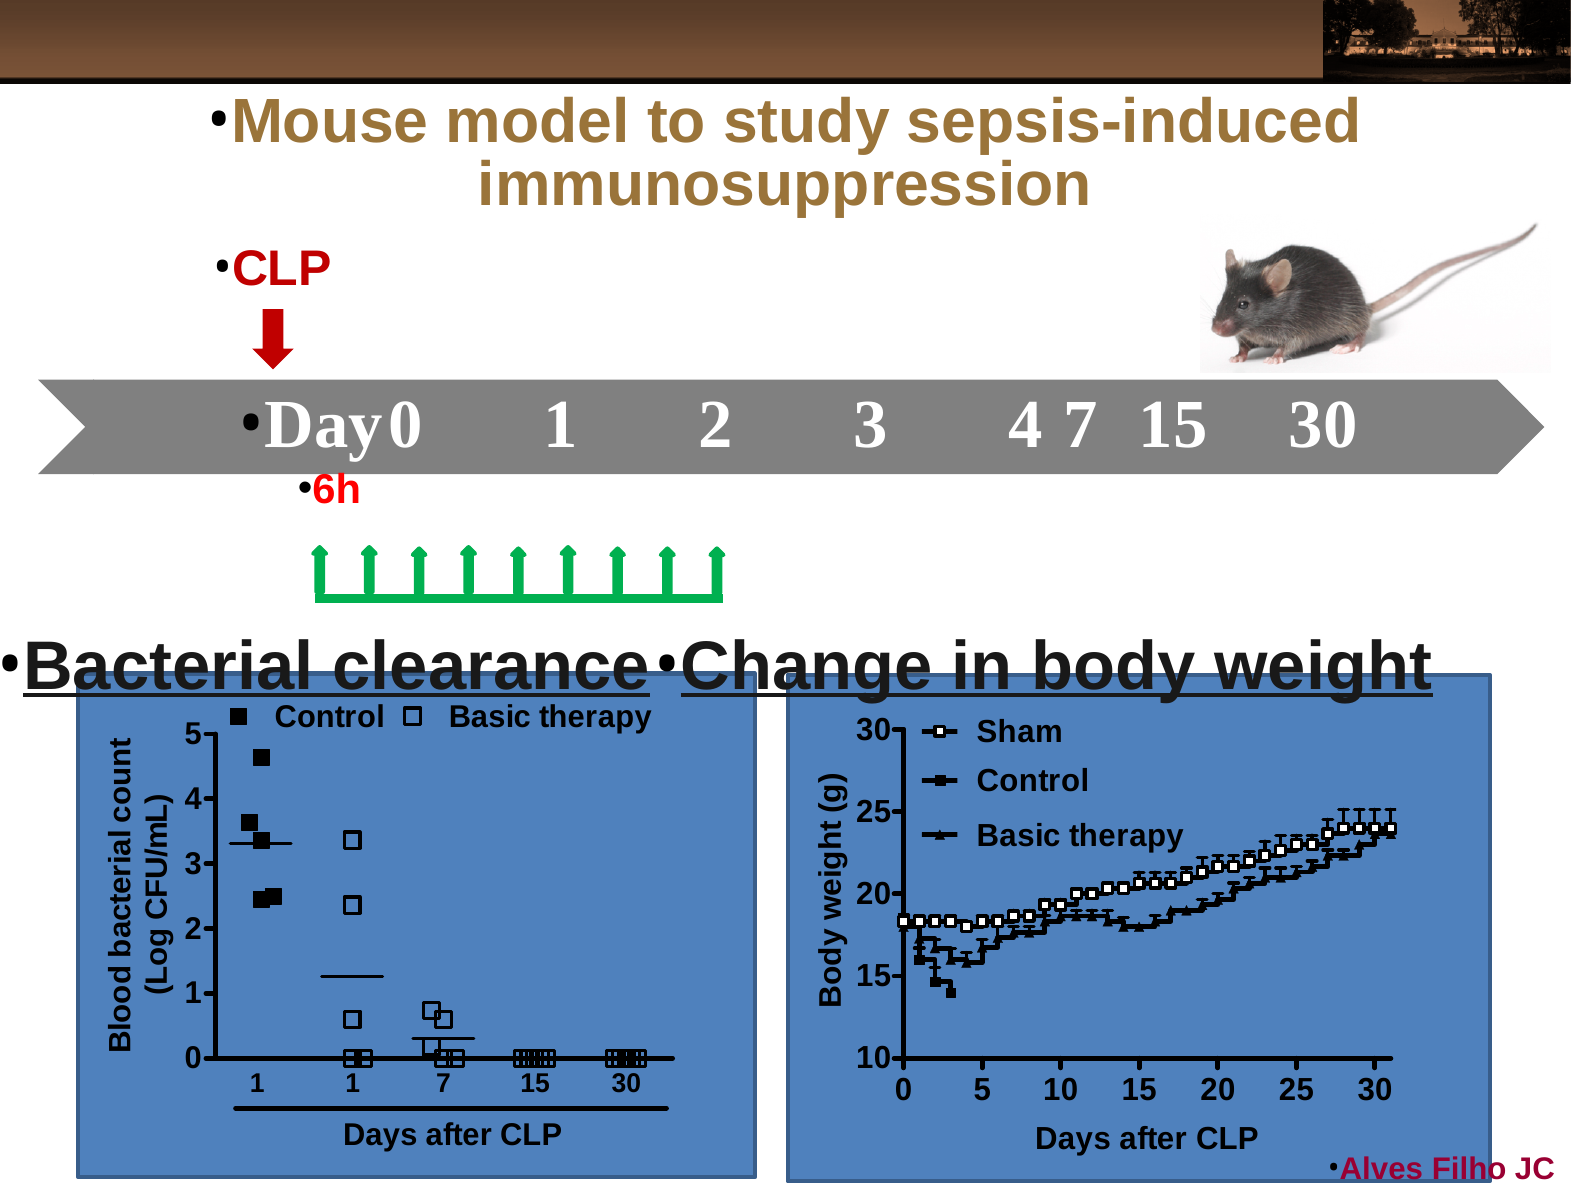

Mouse model to study sepsis-induced immunosuppression
CLP
Day	0 1 2 3 4 	7	15		30
6h
Bacterial clearance
Change in body weight
Alves Filho JC